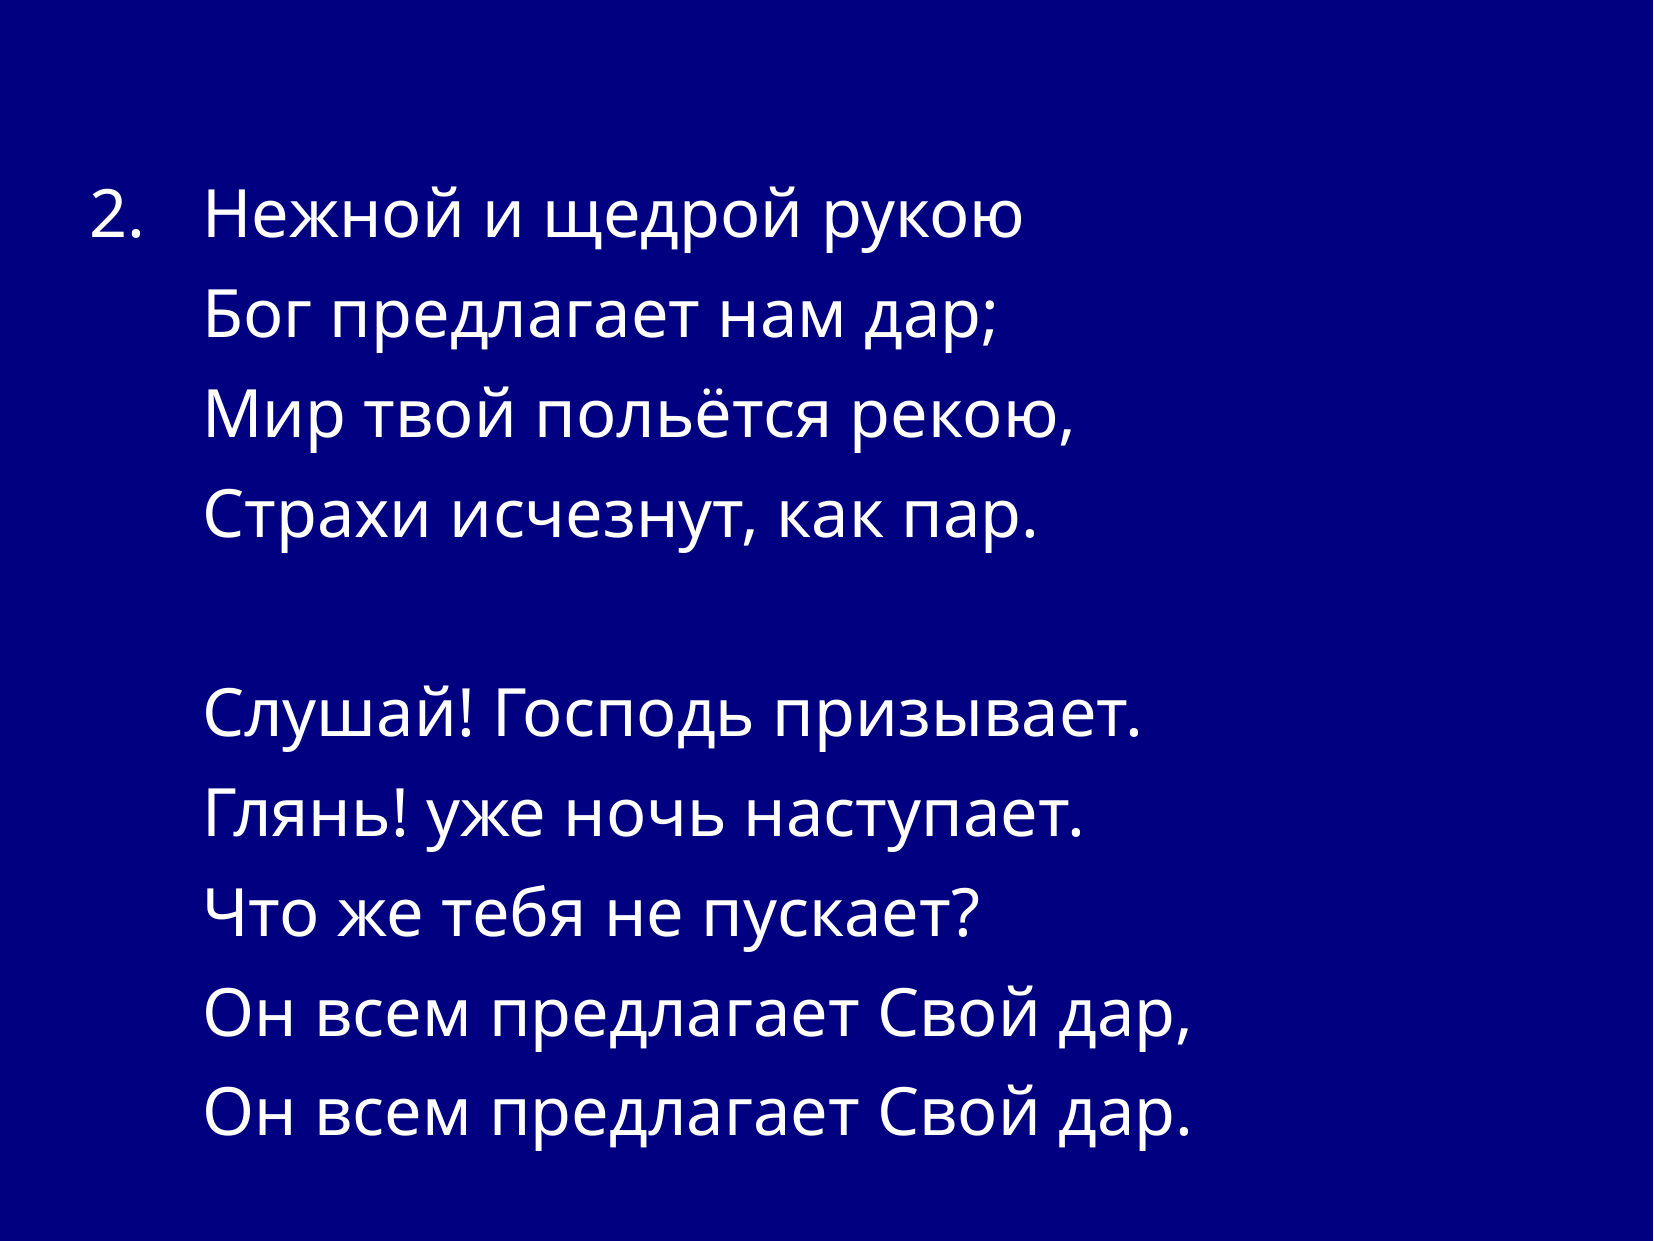

2.	Нежной и щедрой рукою
	Бог предлагает нам дар;
	Мир твой польётся рекою,
	Страхи исчезнут, как пар.
	Слушай! Господь призывает.
	Глянь! уже ночь наступает.
	Что же тебя не пускает?
	Он всем предлагает Свой дар,
	Он всем предлагает Свой дар.